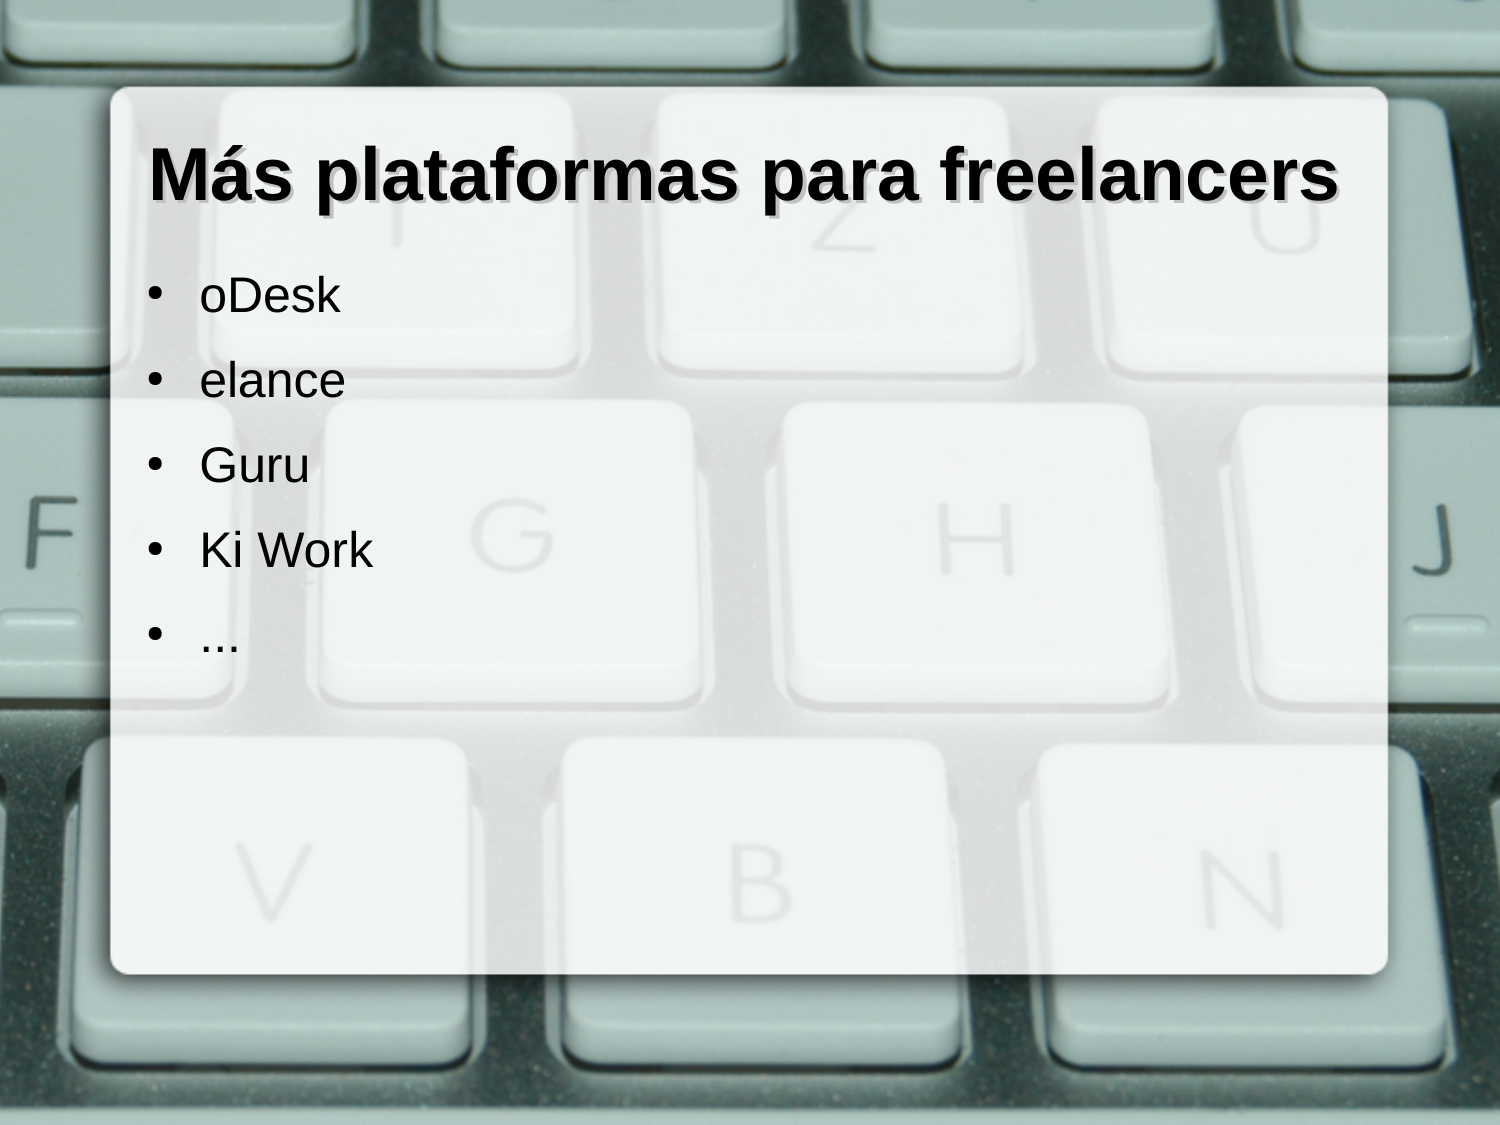

# Más plataformas para freelancers
oDesk
elance
Guru
Ki Work
...